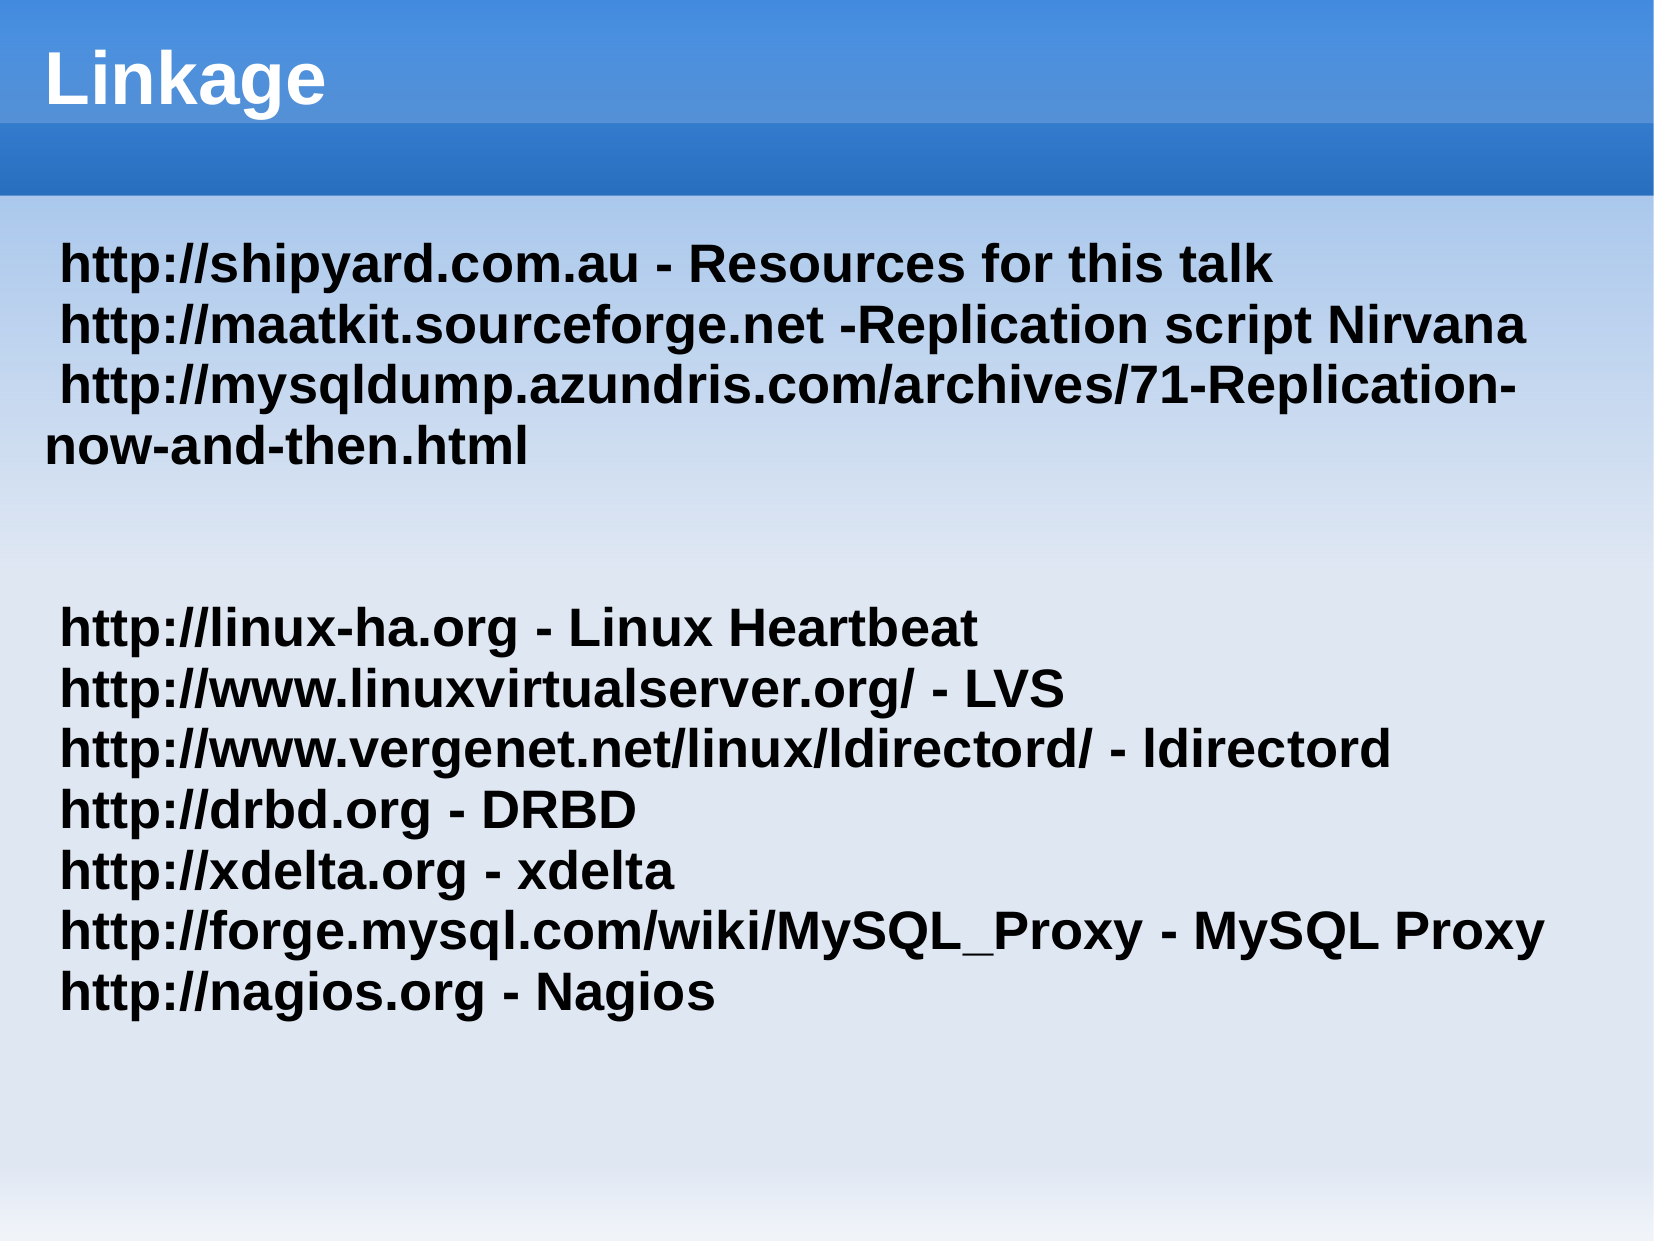

Linkage
 http://shipyard.com.au - Resources for this talk
 http://maatkit.sourceforge.net -Replication script Nirvana
 http://mysqldump.azundris.com/archives/71-Replication-now-and-then.html
 http://linux-ha.org - Linux Heartbeat
 http://www.linuxvirtualserver.org/ - LVS
 http://www.vergenet.net/linux/ldirectord/ - ldirectord
 http://drbd.org - DRBD
 http://xdelta.org - xdelta
 http://forge.mysql.com/wiki/MySQL_Proxy - MySQL Proxy
 http://nagios.org - Nagios